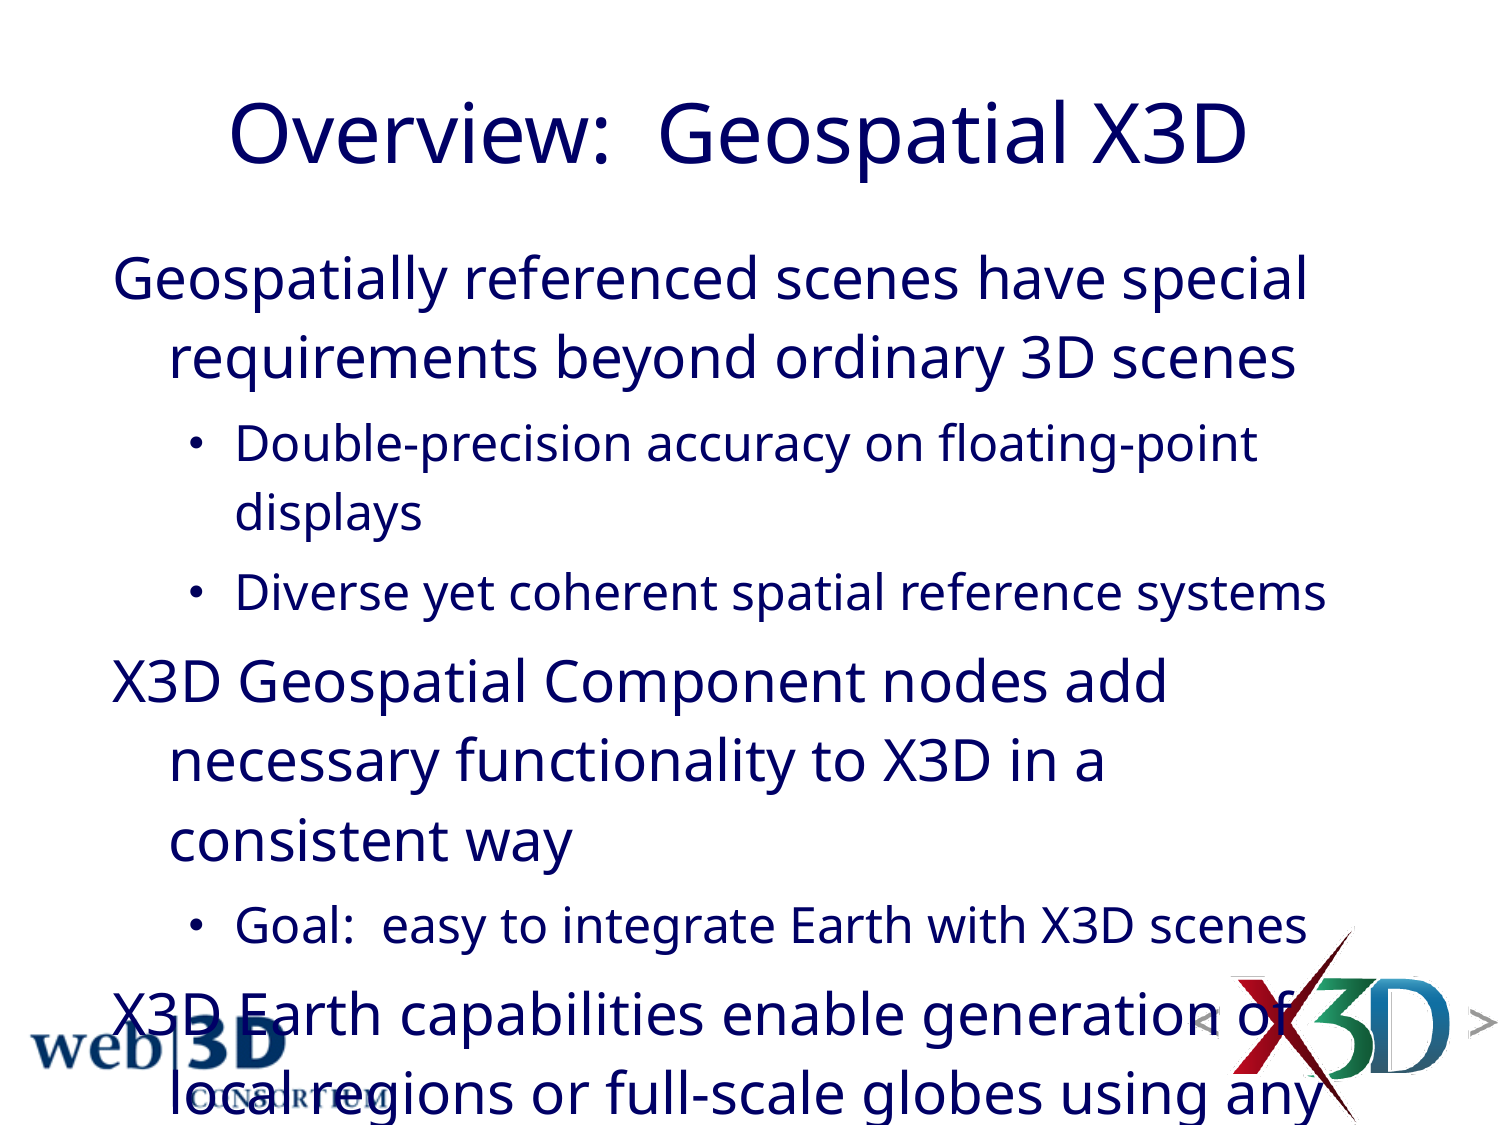

# Overview: Geospatial X3D
Geospatially referenced scenes have special requirements beyond ordinary 3D scenes
Double-precision accuracy on floating-point displays
Diverse yet coherent spatial reference systems
X3D Geospatial Component nodes add necessary functionality to X3D in a consistent way
Goal: easy to integrate Earth with X3D scenes
X3D Earth capabilities enable generation of local regions or full-scale globes using any data
Without license restrictions, openly scalable